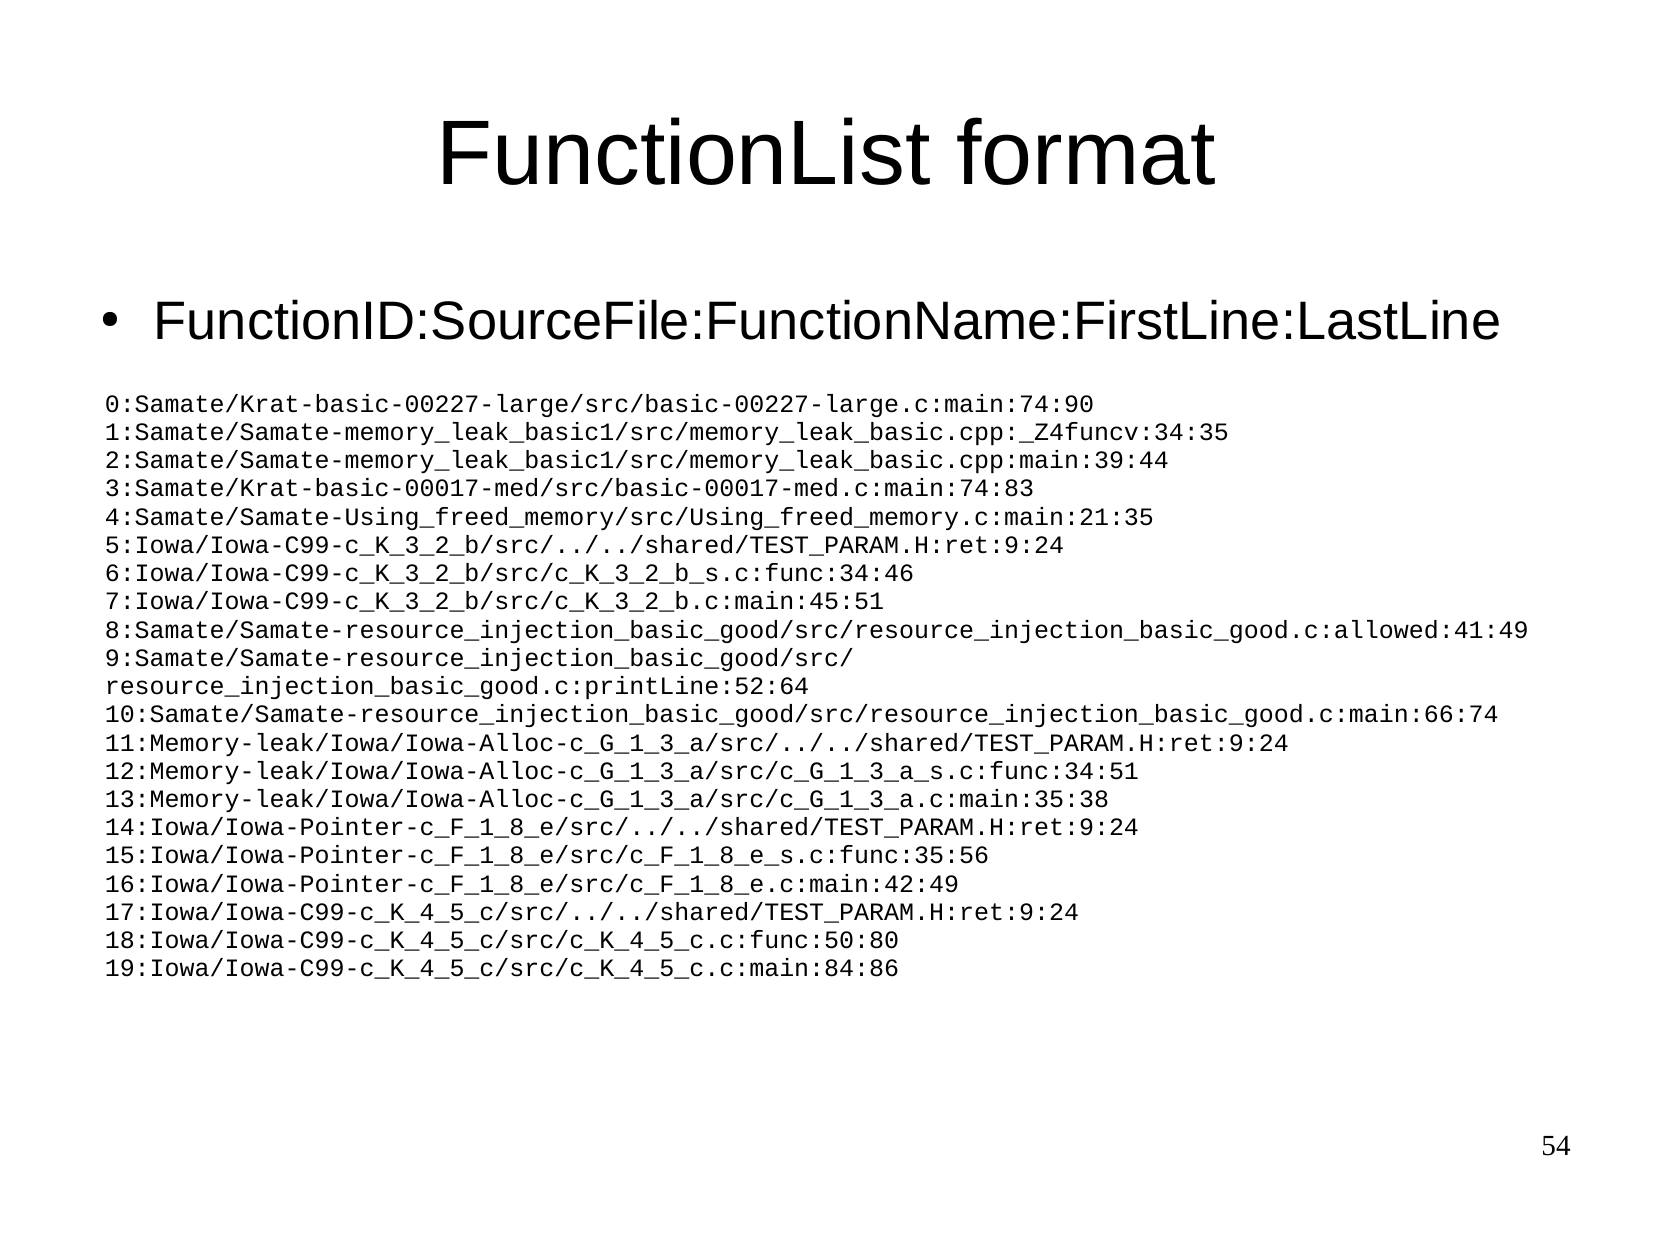

# FunctionList format
FunctionID:SourceFile:FunctionName:FirstLine:LastLine
0:Samate/Krat-basic-00227-large/src/basic-00227-large.c:main:74:90
1:Samate/Samate-memory_leak_basic1/src/memory_leak_basic.cpp:_Z4funcv:34:35
2:Samate/Samate-memory_leak_basic1/src/memory_leak_basic.cpp:main:39:44
3:Samate/Krat-basic-00017-med/src/basic-00017-med.c:main:74:83
4:Samate/Samate-Using_freed_memory/src/Using_freed_memory.c:main:21:35
5:Iowa/Iowa-C99-c_K_3_2_b/src/../../shared/TEST_PARAM.H:ret:9:24
6:Iowa/Iowa-C99-c_K_3_2_b/src/c_K_3_2_b_s.c:func:34:46
7:Iowa/Iowa-C99-c_K_3_2_b/src/c_K_3_2_b.c:main:45:51
8:Samate/Samate-resource_injection_basic_good/src/resource_injection_basic_good.c:allowed:41:49
9:Samate/Samate-resource_injection_basic_good/src/resource_injection_basic_good.c:printLine:52:64
10:Samate/Samate-resource_injection_basic_good/src/resource_injection_basic_good.c:main:66:74
11:Memory-leak/Iowa/Iowa-Alloc-c_G_1_3_a/src/../../shared/TEST_PARAM.H:ret:9:24
12:Memory-leak/Iowa/Iowa-Alloc-c_G_1_3_a/src/c_G_1_3_a_s.c:func:34:51
13:Memory-leak/Iowa/Iowa-Alloc-c_G_1_3_a/src/c_G_1_3_a.c:main:35:38
14:Iowa/Iowa-Pointer-c_F_1_8_e/src/../../shared/TEST_PARAM.H:ret:9:24
15:Iowa/Iowa-Pointer-c_F_1_8_e/src/c_F_1_8_e_s.c:func:35:56
16:Iowa/Iowa-Pointer-c_F_1_8_e/src/c_F_1_8_e.c:main:42:49
17:Iowa/Iowa-C99-c_K_4_5_c/src/../../shared/TEST_PARAM.H:ret:9:24
18:Iowa/Iowa-C99-c_K_4_5_c/src/c_K_4_5_c.c:func:50:80
19:Iowa/Iowa-C99-c_K_4_5_c/src/c_K_4_5_c.c:main:84:86
54